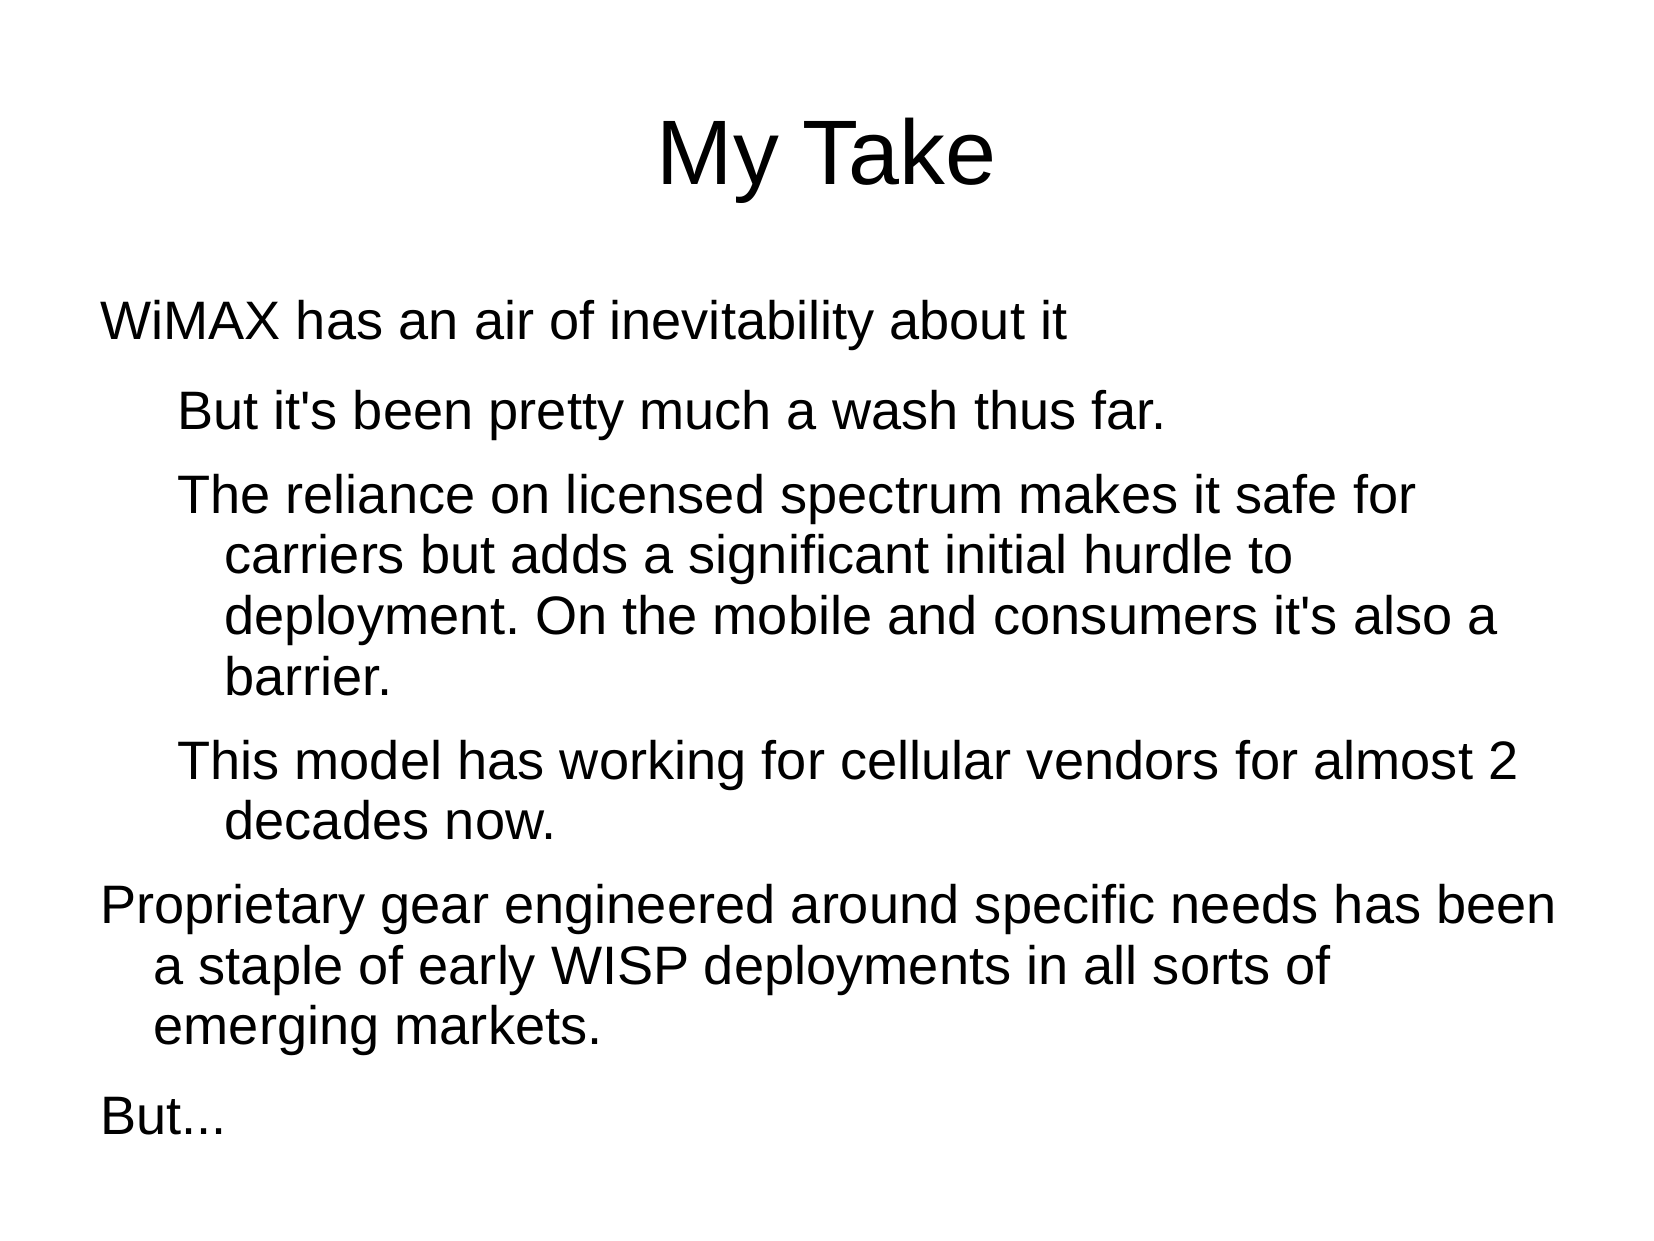

# My Take
WiMAX has an air of inevitability about it
But it's been pretty much a wash thus far.
The reliance on licensed spectrum makes it safe for carriers but adds a significant initial hurdle to deployment. On the mobile and consumers it's also a barrier.
This model has working for cellular vendors for almost 2 decades now.
Proprietary gear engineered around specific needs has been a staple of early WISP deployments in all sorts of emerging markets.
But...